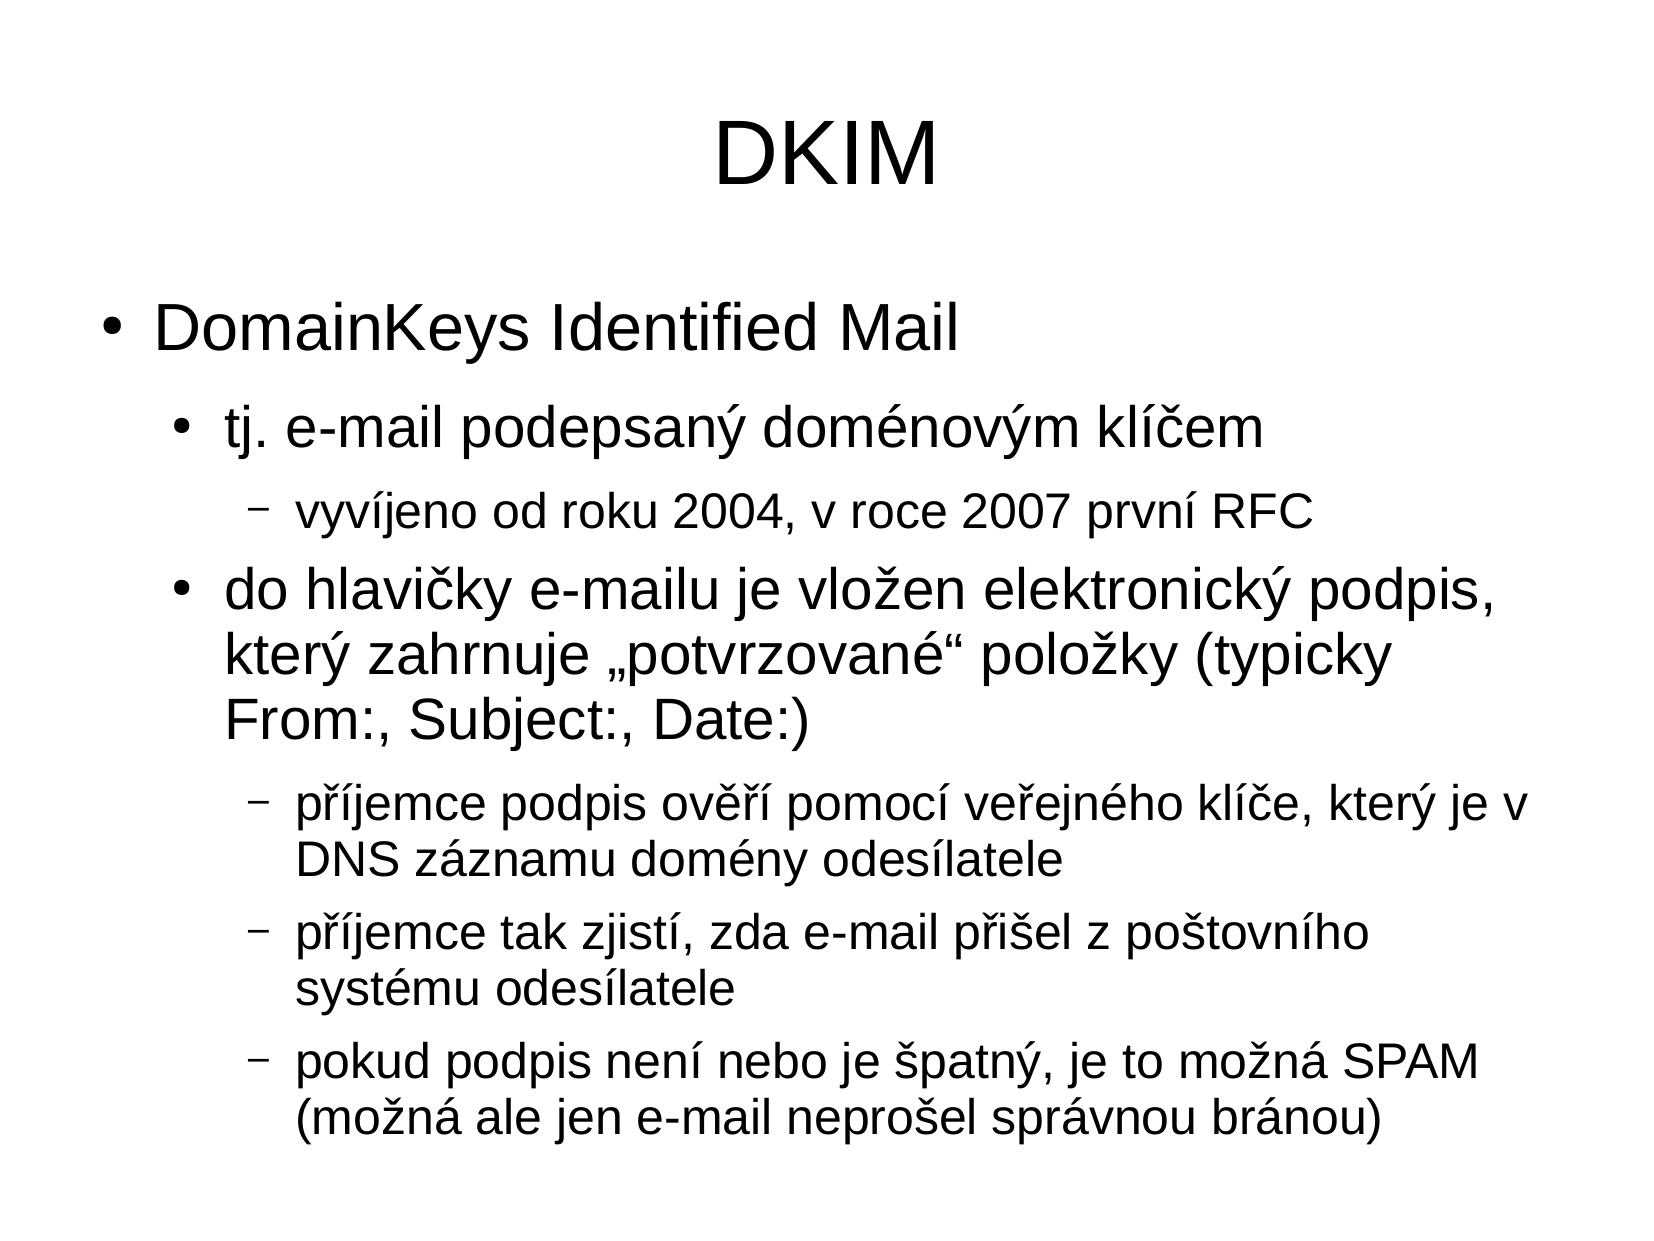

# DKIM
DomainKeys Identified Mail
tj. e-mail podepsaný doménovým klíčem
vyvíjeno od roku 2004, v roce 2007 první RFC
do hlavičky e-mailu je vložen elektronický podpis, který zahrnuje „potvrzované“ položky (typicky From:, Subject:, Date:)
příjemce podpis ověří pomocí veřejného klíče, který je v DNS záznamu domény odesílatele
příjemce tak zjistí, zda e-mail přišel z poštovního systému odesílatele
pokud podpis není nebo je špatný, je to možná SPAM (možná ale jen e-mail neprošel správnou bránou)